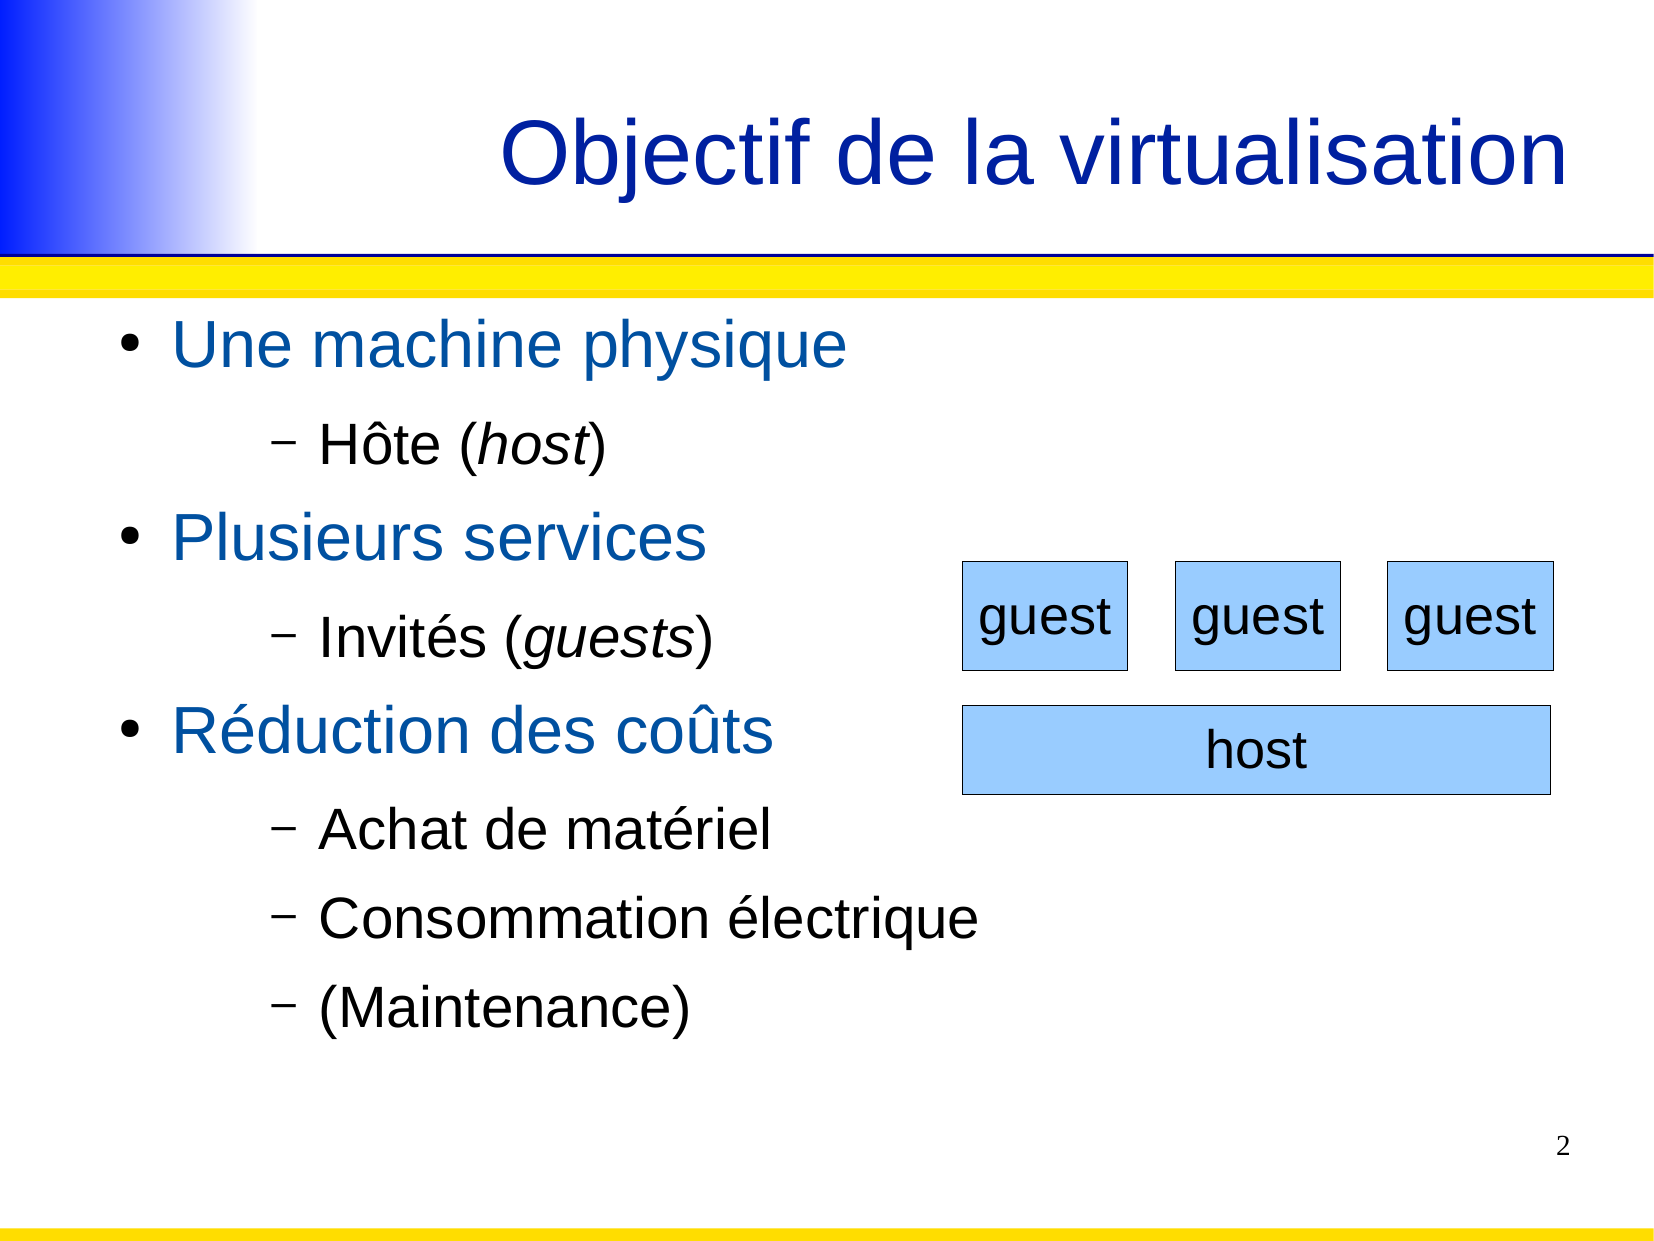

# Objectif de la virtualisation
Une machine physique
Hôte (host)
Plusieurs services
Invités (guests)
Réduction des coûts
Achat de matériel
Consommation électrique
(Maintenance)
guest
guest
guest
host
2